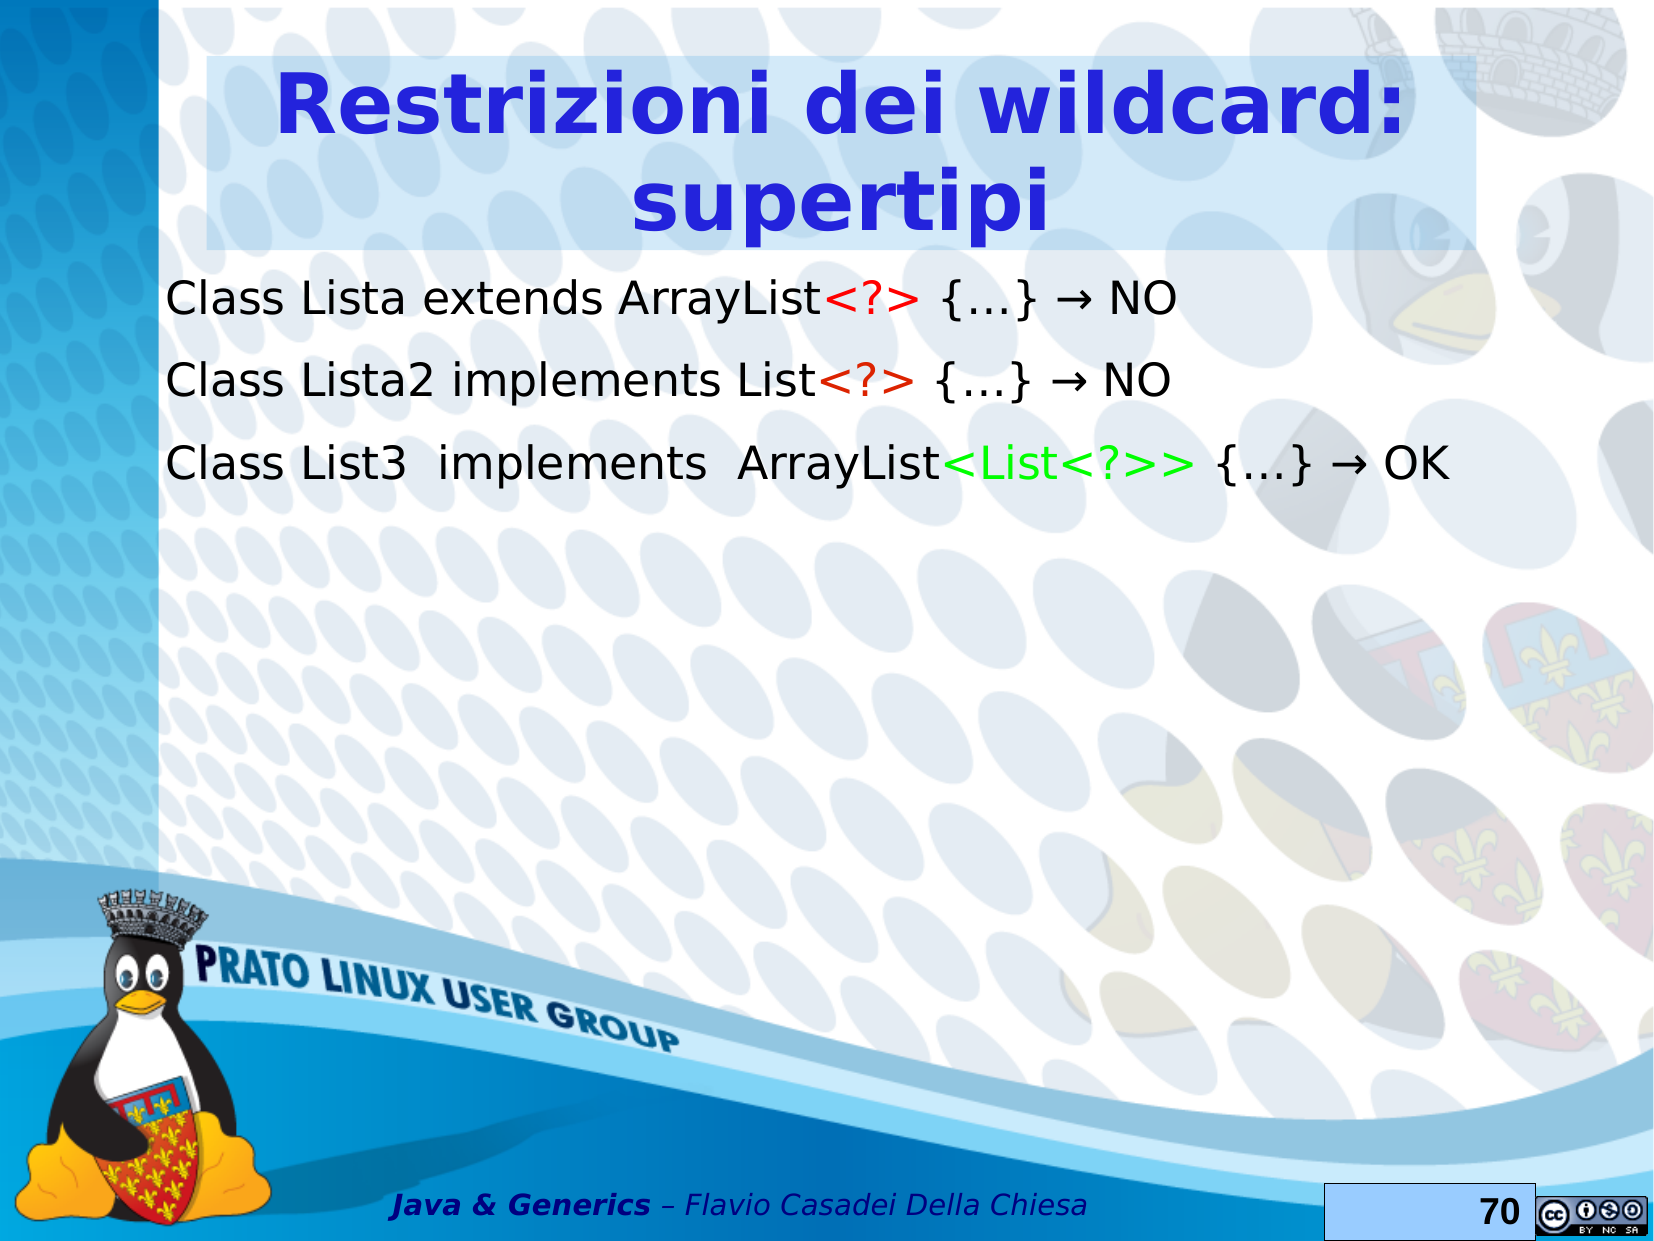

# Restrizioni dei wildcard: supertipi
Class Lista extends ArrayList<?> {…} → NO
Class Lista2 implements List<?> {…} → NO
Class List3 implements ArrayList<List<?>> {…} → OK